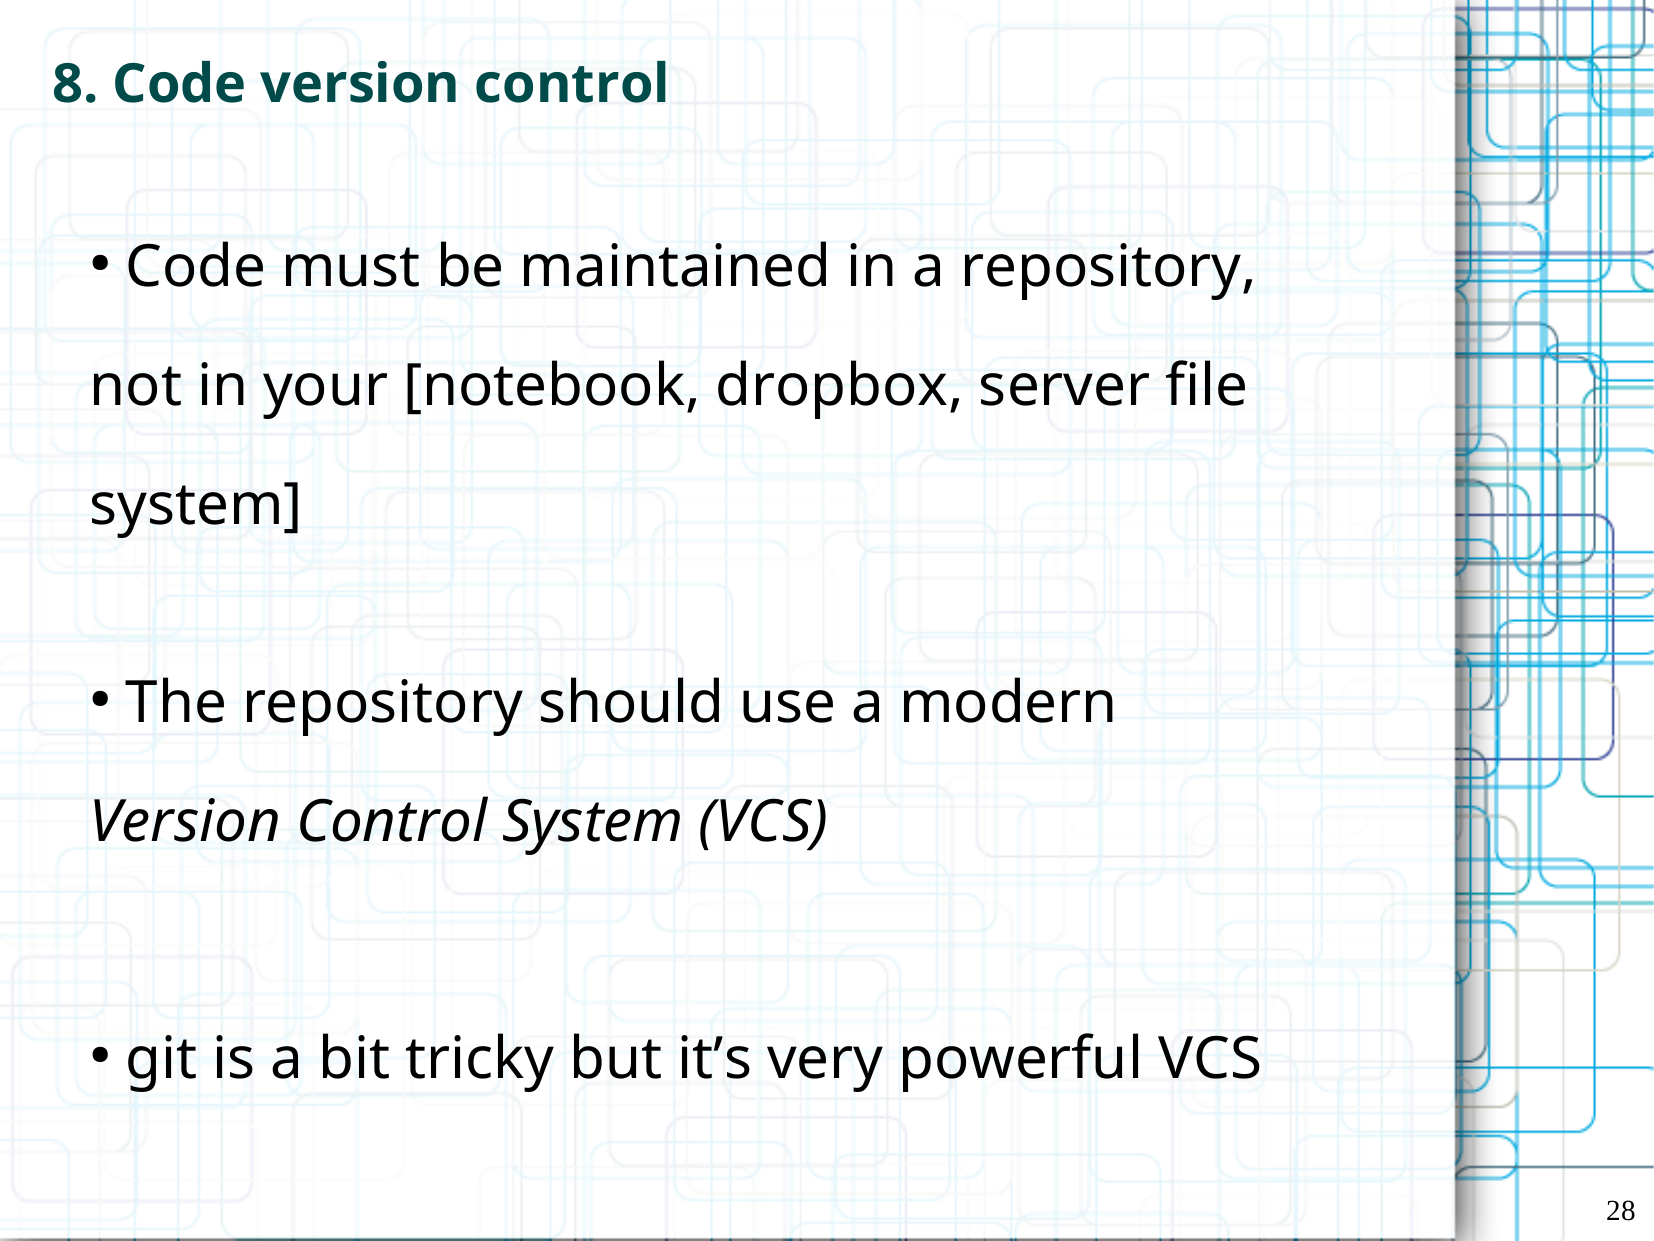

8. Code version control
 Code must be maintained in a repository, not in your [notebook, dropbox, server file system]
 The repository should use a modern Version Control System (VCS)
 git is a bit tricky but it’s very powerful VCS
 github, gitlab, are good online repositories
28